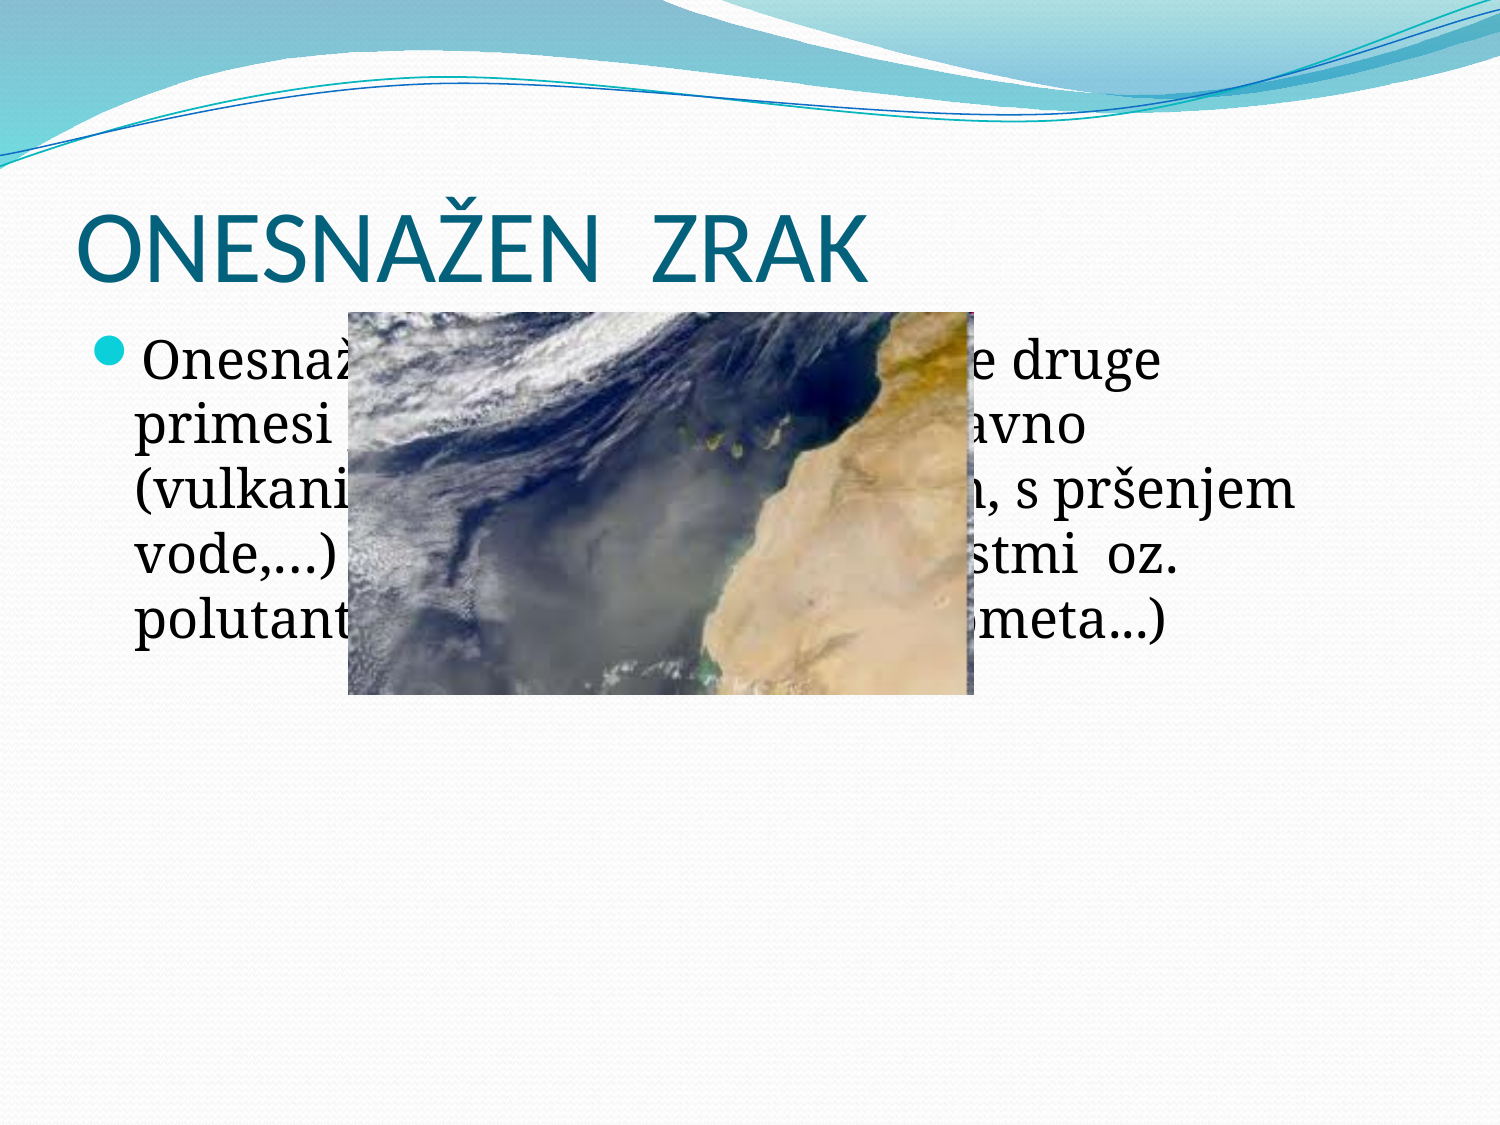

# ONESNAŽEN ZRAK
Onesnažen zrak vsebuje številne druge primesi ,ki se primešajo ali naravno (vulkanizem,s cvetnim pelodom, s pršenjem vode,…) ali s človeškimi dejavnostmi oz. polutanti (plini iz industrije,prometa...)